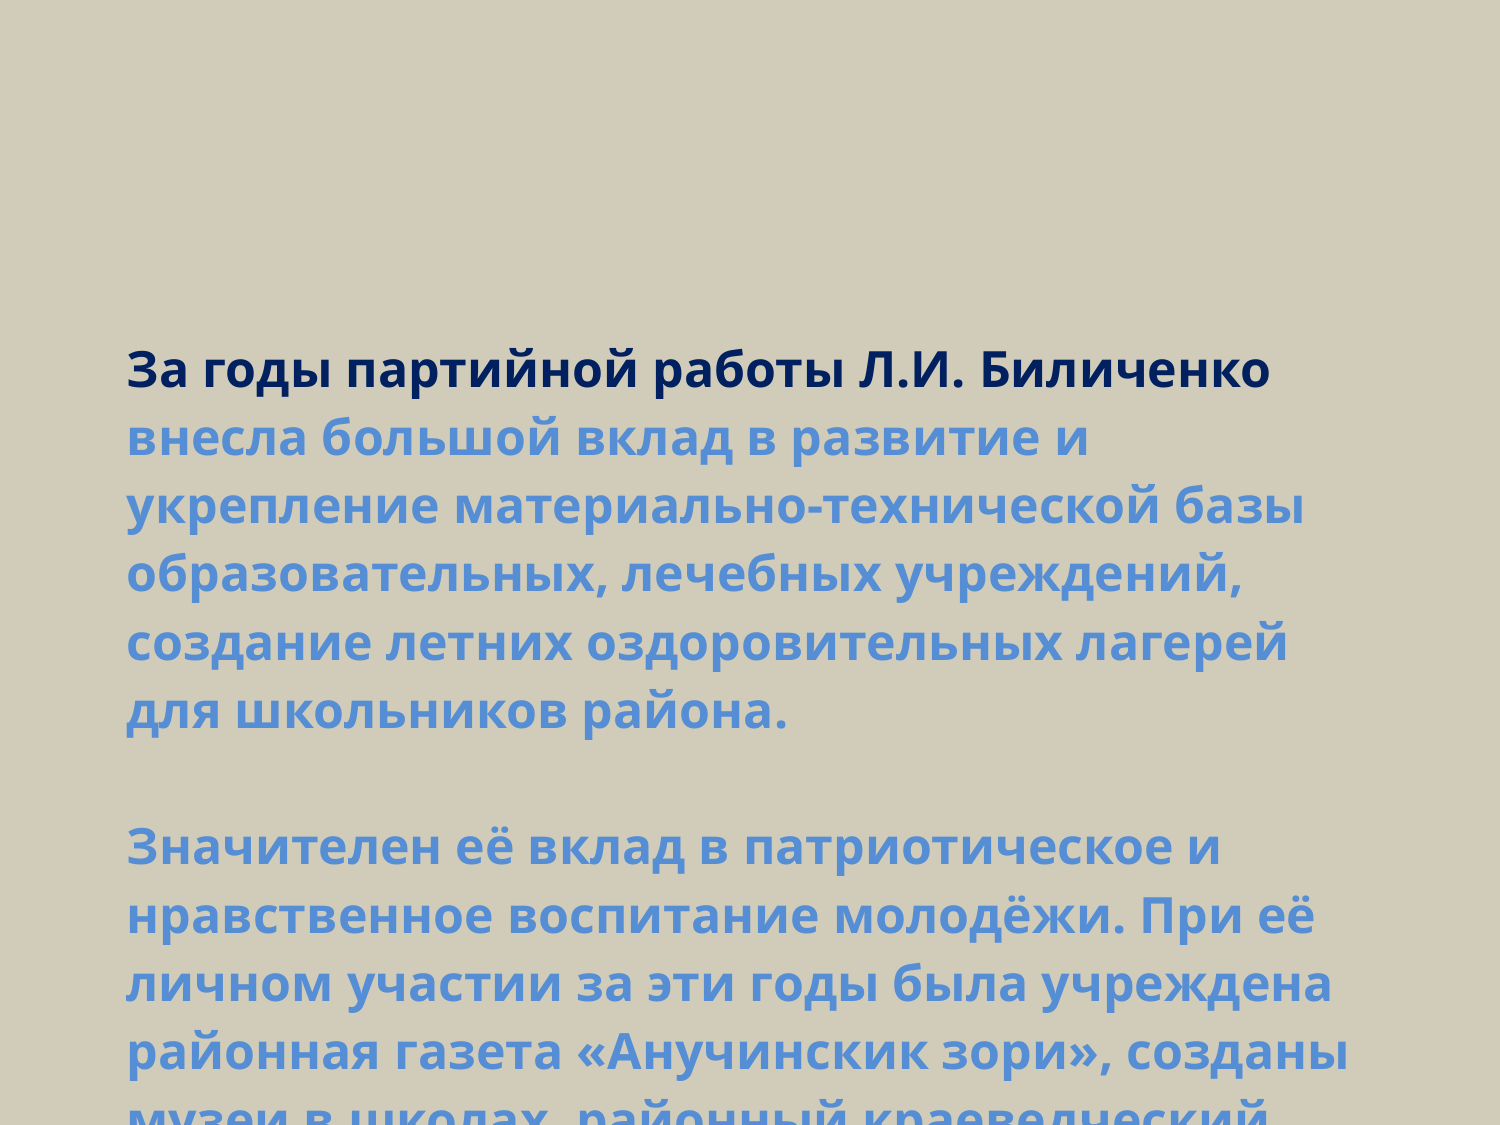

#
За годы партийной работы Л.И. Биличенко
внесла большой вклад в развитие и укрепление материально-технической базы образовательных, лечебных учреждений, создание летних оздоровительных лагерей для школьников района.
Значителен её вклад в патриотическое и нравственное воспитание молодёжи. При её личном участии за эти годы была учреждена районная газета «Анучинскик зори», созданы музеи в школах, районный краеведческий музей, собран материал о погибших в Великой Отечественной войне 1941-1945 г. г. анучинцах для общекраевой «Книги памяти»,